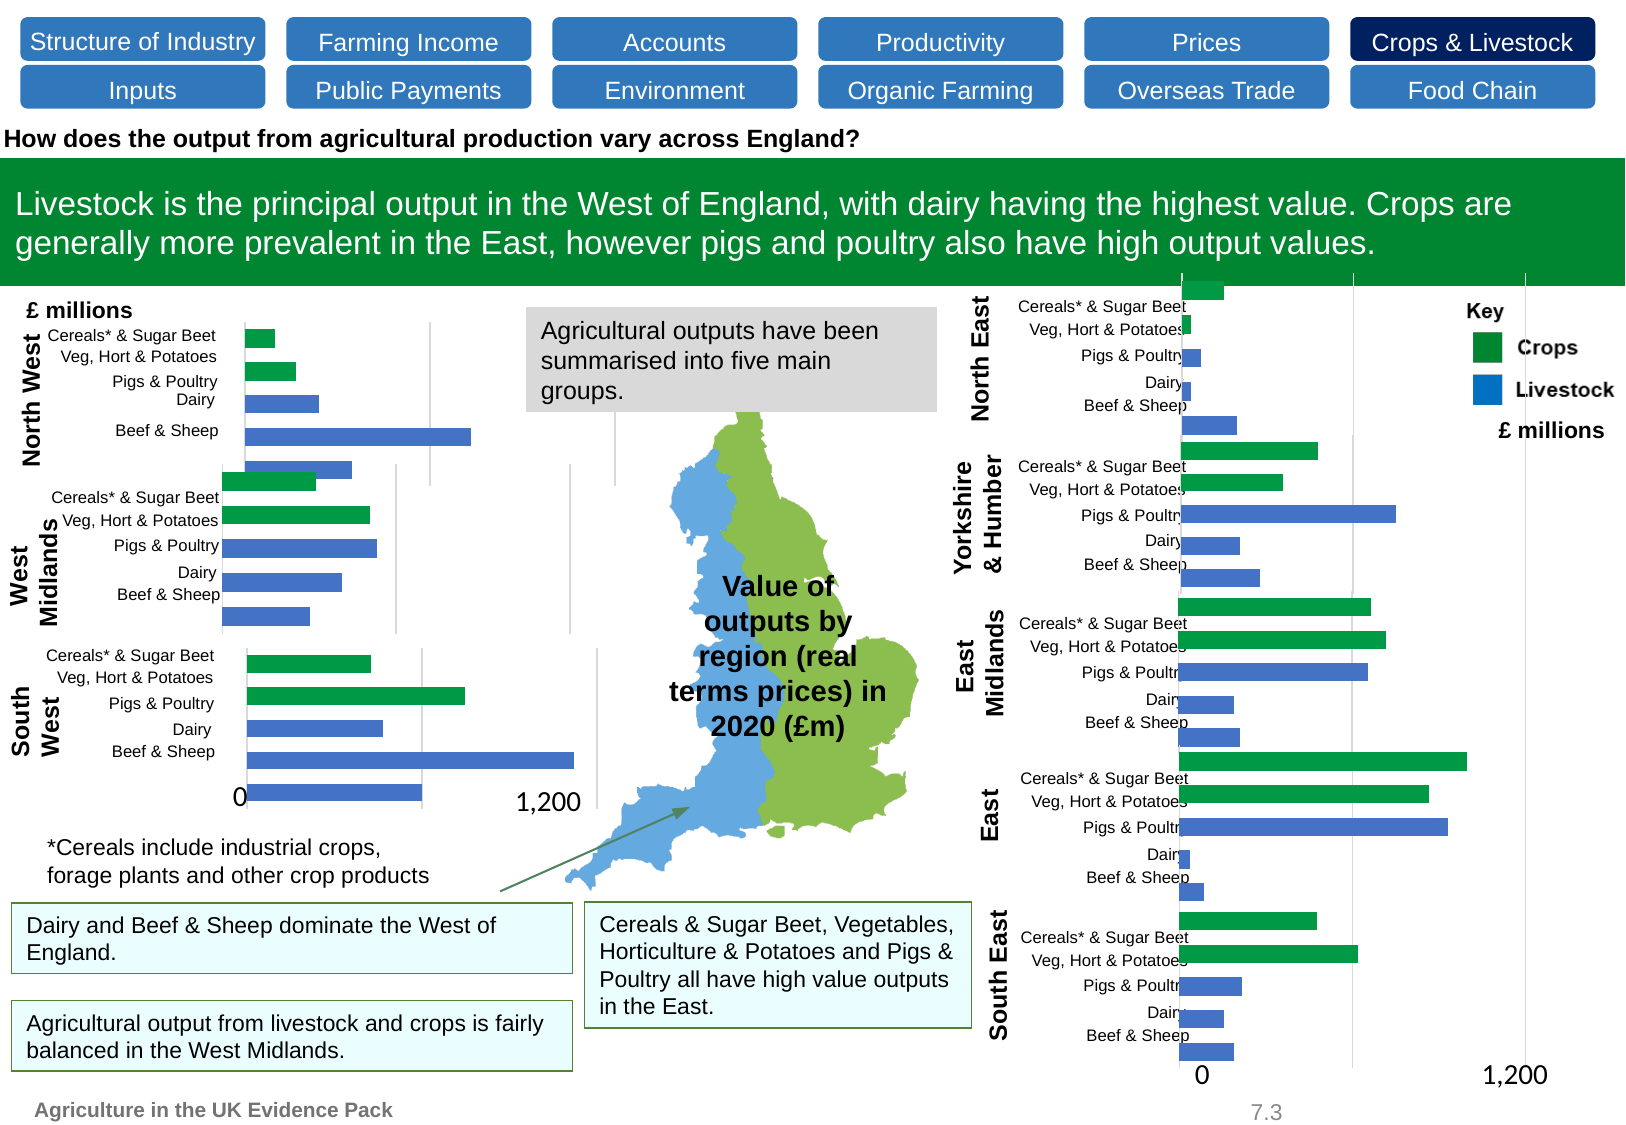

Structure of Industry
Farming Income
Accounts
Productivity
Prices
Crops & Livestock
Inputs
Public Payments
Environment
Organic Farming
Overseas Trade
Food Chain
How does the output from agricultural production vary across England?
Livestock is the principal output in the West of England, with dairy having the highest value. Crops are generally more prevalent in the East, however pigs and poultry also have high output values.
# Slide 7.3 – How does the output from agricultural production vary across England?
### Chart
| Category | Series1 |
|---|---|
| Cereals and Sugar Beet | 146.608336302314 |
| Veg, Hort and Potatoes | 34.1489835412155 |
| Pigs and Poultry | 67.8565032289835 |
| Dairy | 33.1892752175611 |
| Beef and Sheep | 192.256786858486 |£ millions
Cereals* & Sugar Beet
Veg, Hort & Potatoes
Pigs & Poultry
Dairy
Beef & Sheep
Cereals* & Sugar Beet
Veg, Hort & Potatoes
Pigs & Poultry
Beef & Sheep
Cereals* & Sugar Beet
Veg, Hort & Potatoes
Pigs & Poultry
Dairy
Beef & Sheep
Cereals* & Sugar Beet
Veg, Hort & Potatoes
Pigs & Poultry
Dairy
Beef & Sheep
Cereals* & Sugar Beet
Veg, Hort & Potatoes
Pigs & Poultry
Dairy
Beef & Sheep
Agricultural outputs have been summarised into five main groups.
North East
Cereals* & Sugar Beet
Veg, Hort & Potatoes
Pigs & Poultry
Dairy
Beef & Sheep
North West
Cereals* & Sugar Beet
Veg, Hort & Potatoes
Pigs & Poultry
Dairy
Beef & Sheep
West
Midlands
Cereals* & Sugar Beet
Veg, Hort & Potatoes
Pigs & Poultry
Dairy
Beef & Sheep
South West
*Cereals include industrial crops, forage plants and other crop products
### Chart
| Category | Series1 |
|---|---|
| Cereals and Sugar Beet | 96.0625219407099 |
| Veg, Hort and Potatoes | 165.782702995067 |
| Pigs and Poultry | 240.740596248232 |
| Dairy | 732.718091439157 |
| Beef and Sheep | 345.370447691178 |
£ millions
### Chart
| Category | Series1 |
|---|---|
| Cereals and Sugar Beet | 475.972865931016 |
| Veg, Hort and Potatoes | 357.276825960362 |
| Pigs and Poultry | 747.231246849925 |
| Dairy | 207.574008125197 |
| Beef and Sheep | 277.386474962991 |
### Chart
| Category | Series1 |
|---|---|
| Cereals and Sugar Beet | 324.135128609613 |
| Veg, Hort and Potatoes | 507.990831370345 |
| Pigs and Poultry | 534.050315640339 |
| Dairy | 412.464129368007 |
| Beef and Sheep | 300.69594236105 |Yorkshire
& Humber
Dairy
Value of outputs by region (real terms prices) in 2020 (£m)
### Chart
| Category | Series1 |
|---|---|
| Cereals and Sugar Beet | 664.941901762222 |
| Veg, Hort and Potatoes | 719.26832617904 |
| Pigs and Poultry | 654.097551590038 |
| Dairy | 190.853768139102 |
| Beef and Sheep | 211.460896365095 |
[unsupported chart]
East
Midlands
### Chart
| Category | Series1 |
|---|---|
| Cereals and Sugar Beet | 424.543622335749 |
| Veg, Hort and Potatoes | 746.448536317549 |
| Pigs and Poultry | 465.415869715803 |
| Dairy | 1123.05653989808 |
| Beef and Sheep | 598.484810232001 |
### Chart
| Category | Series1 |
|---|---|
| Cereals and Sugar Beet | 997.140237002963 |
| Veg, Hort and Potatoes | 866.411471762273 |
| Pigs and Poultry | 932.456886570741 |
| Dairy | 38.7231917716322 |
| Beef and Sheep | 87.3975018440333 |0
1,200
East
Cereals & Sugar Beet, Vegetables, Horticulture & Potatoes and Pigs & Poultry all have high value outputs in the East.
### Chart
| Category | Series1 |
|---|---|
| Cereals and Sugar Beet | 478.56681908899 |
| Veg, Hort and Potatoes | 619.22796681899 |
| Pigs and Poultry | 217.734584457051 |
| Dairy | 154.811057437515 |
| Beef and Sheep | 188.591764499733 |Dairy and Beef & Sheep dominate the West of England.
South East
Agricultural output from livestock and crops is fairly balanced in the West Midlands.
0
1,200
7.3
Agriculture in the UK Evidence Pack